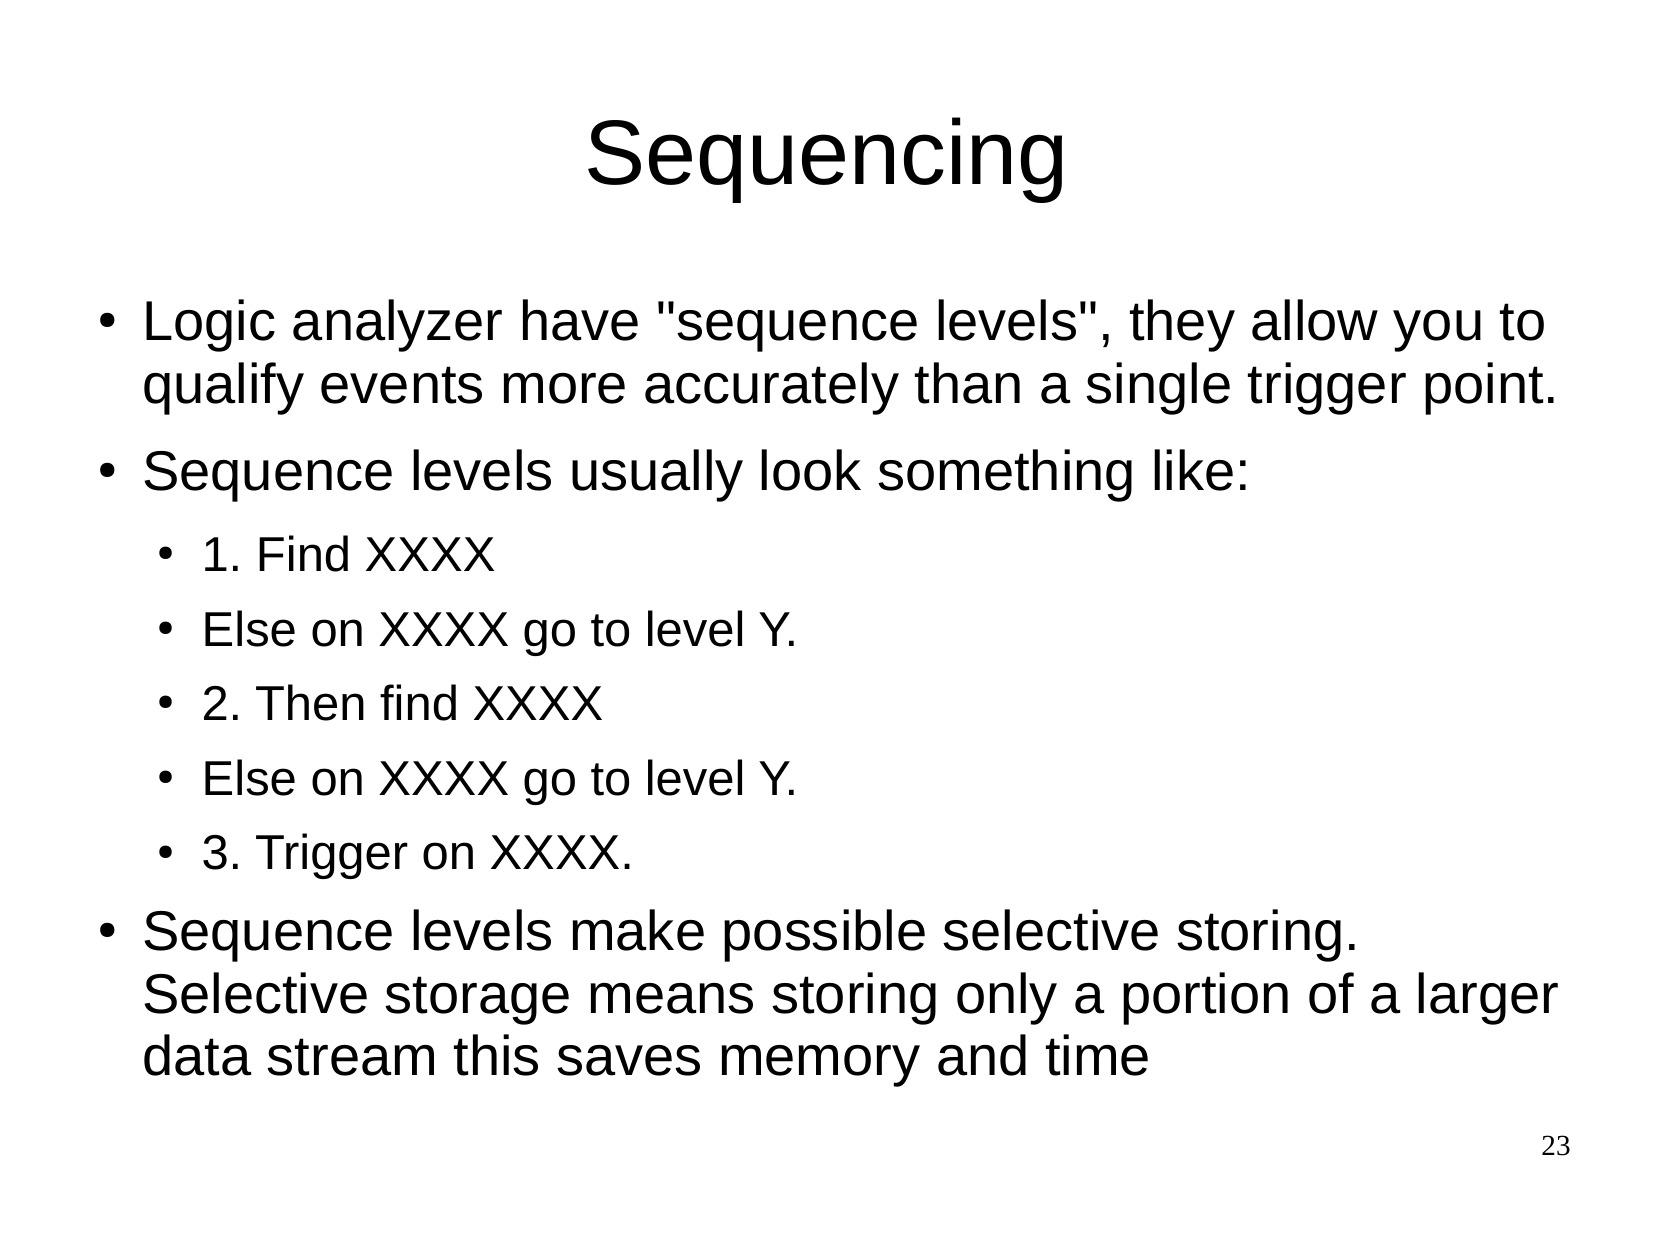

# Sequencing
Logic analyzer have "sequence levels", they allow you to qualify events more accurately than a single trigger point.
Sequence levels usually look something like:
1. Find XXXX
Else on XXXX go to level Y.
2. Then find XXXX
Else on XXXX go to level Y.
3. Trigger on XXXX.
Sequence levels make possible selective storing. Selective storage means storing only a portion of a larger data stream this saves memory and time
23